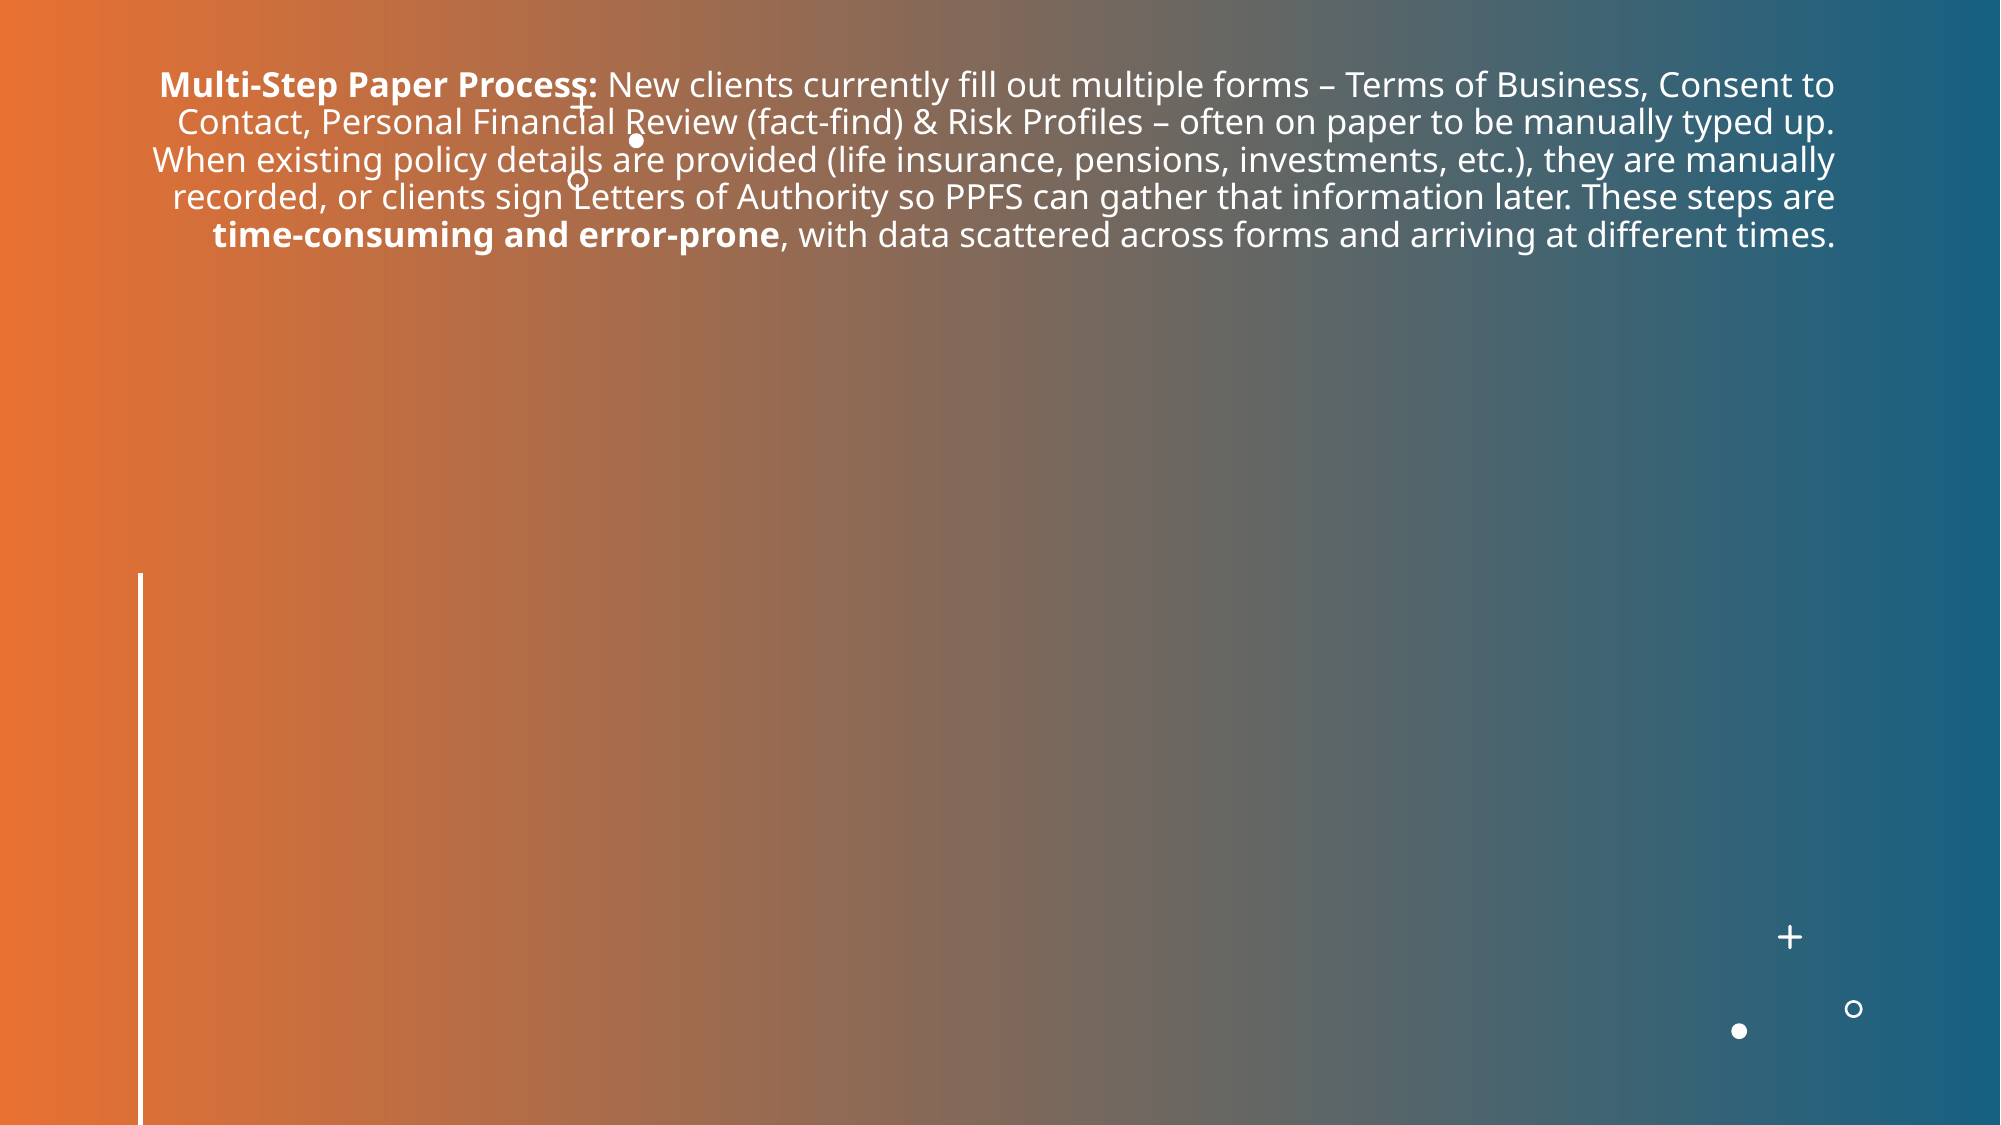

# Multi-Step Paper Process: New clients currently fill out multiple forms – Terms of Business, Consent to Contact, Personal Financial Review (fact-find) & Risk Profiles – often on paper to be manually typed up. When existing policy details are provided (life insurance, pensions, investments, etc.), they are manually recorded, or clients sign Letters of Authority so PPFS can gather that information later. These steps are time-consuming and error-prone, with data scattered across forms and arriving at different times.